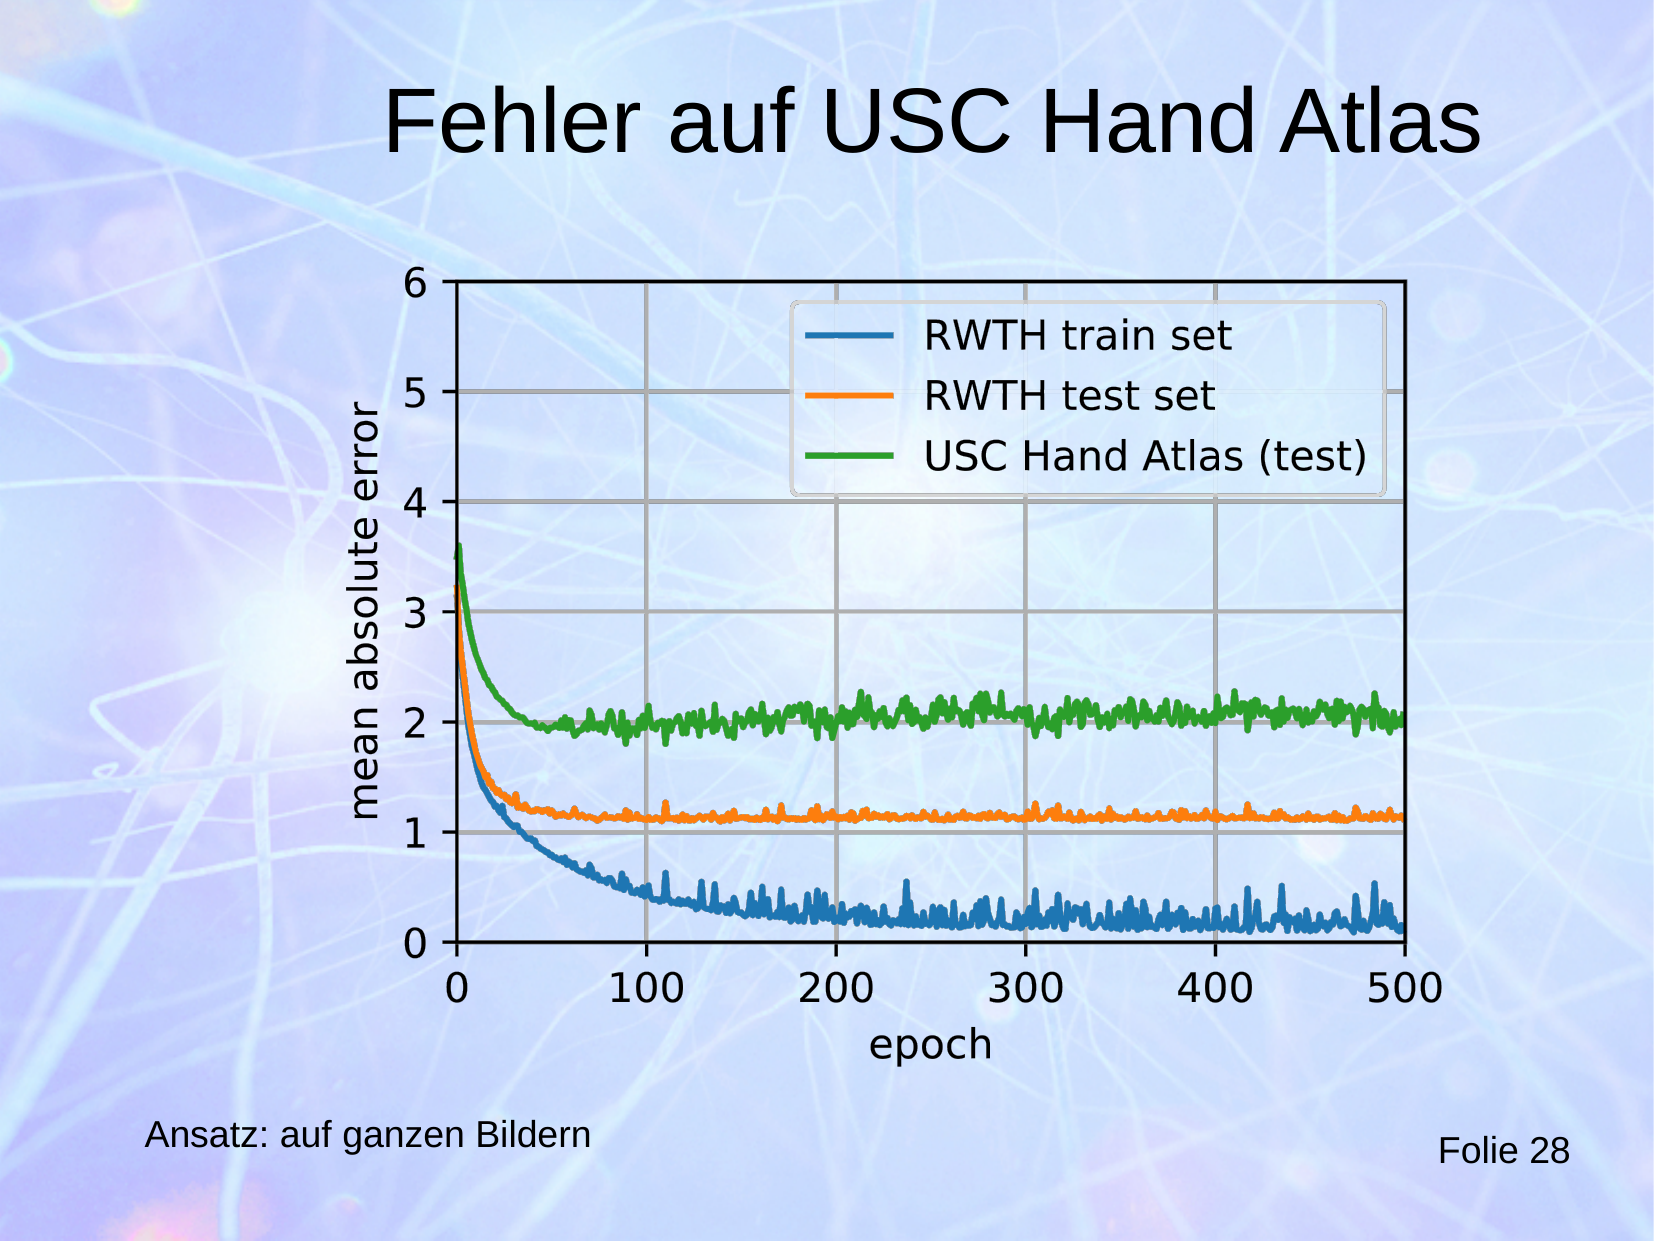

# Fehler auf USC Hand Atlas
Ansatz: auf ganzen Bildern
28